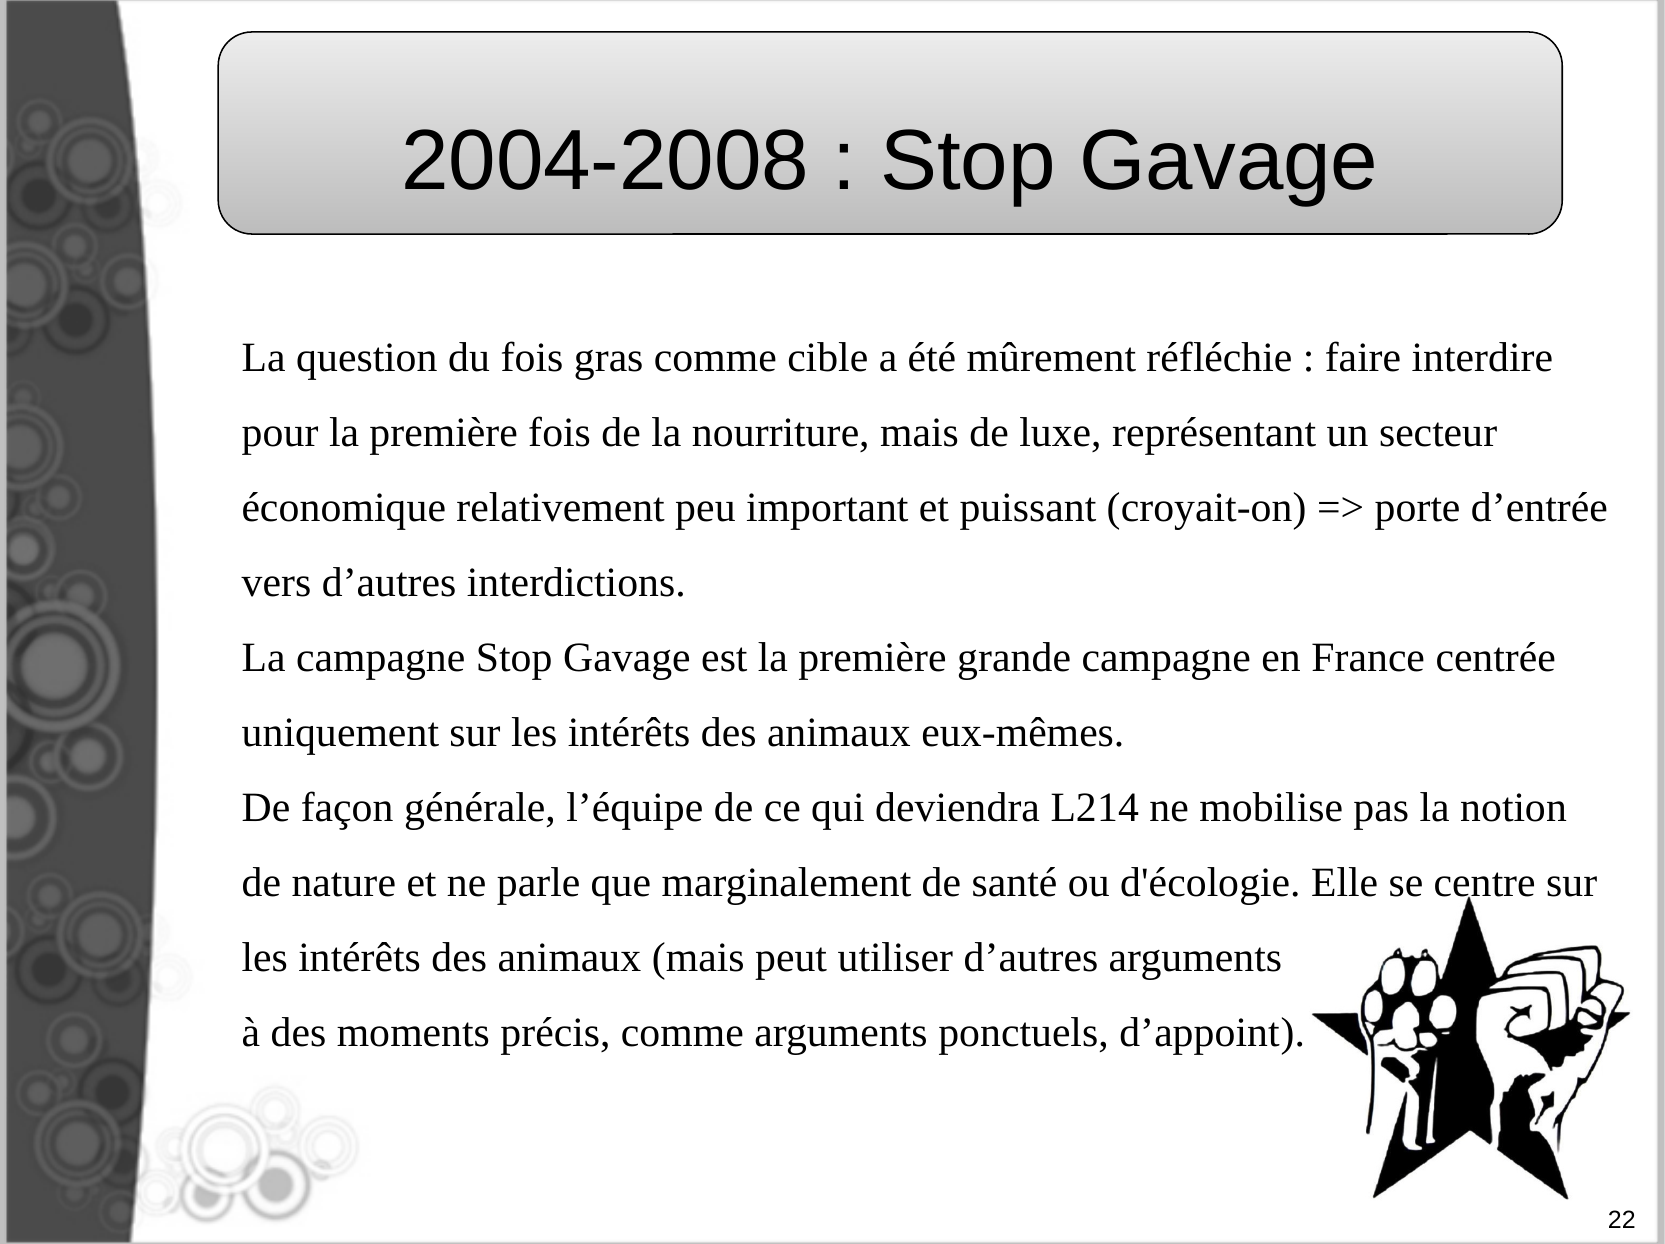

2004-2008 : Stop Gavage
La question du fois gras comme cible a été mûrement réfléchie : faire interdire pour la première fois de la nourriture, mais de luxe, représentant un secteur économique relativement peu important et puissant (croyait-on) => porte d’entrée vers d’autres interdictions.
La campagne Stop Gavage est la première grande campagne en France centrée uniquement sur les intérêts des animaux eux-mêmes.
De façon générale, l’équipe de ce qui deviendra L214 ne mobilise pas la notion de nature et ne parle que marginalement de santé ou d'écologie. Elle se centre sur les intérêts des animaux (mais peut utiliser d’autres arguments
à des moments précis, comme arguments ponctuels, d’appoint).
22